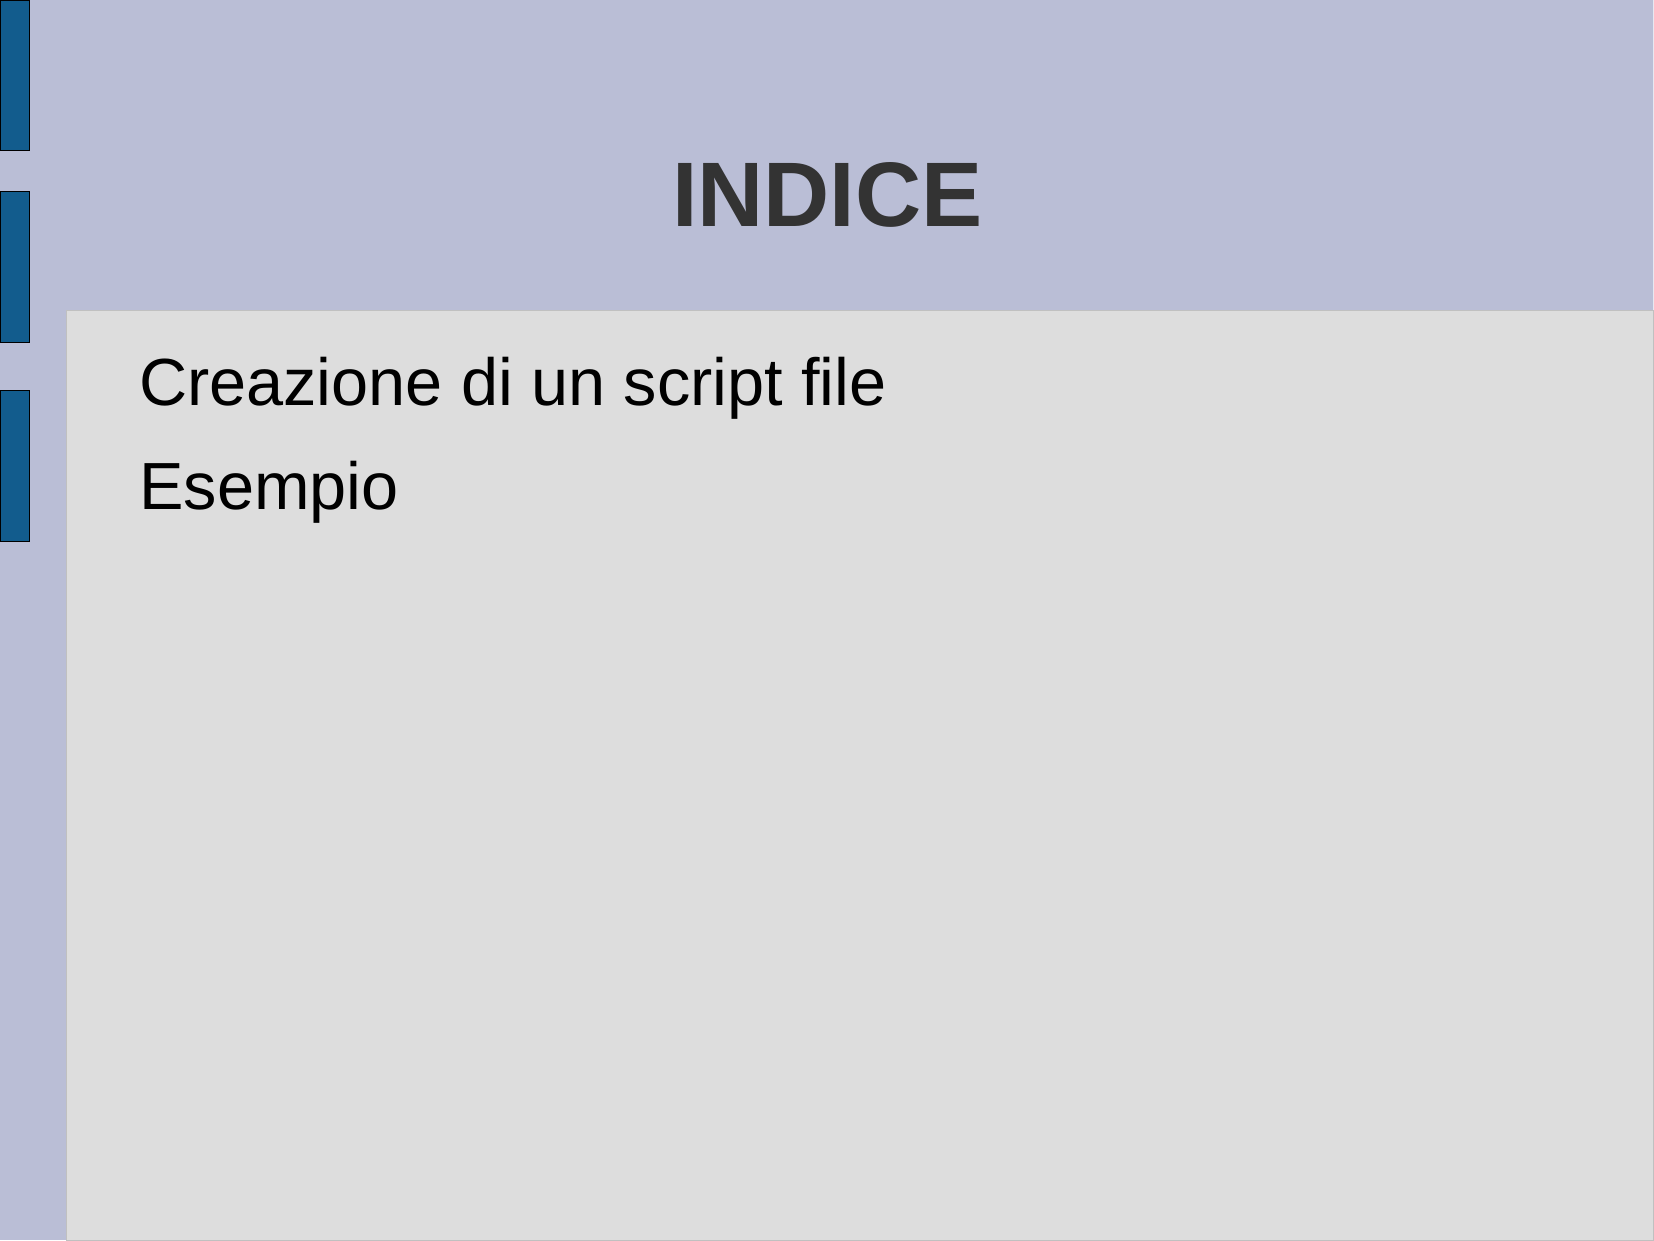

# INDICE
Creazione di un script file
Esempio